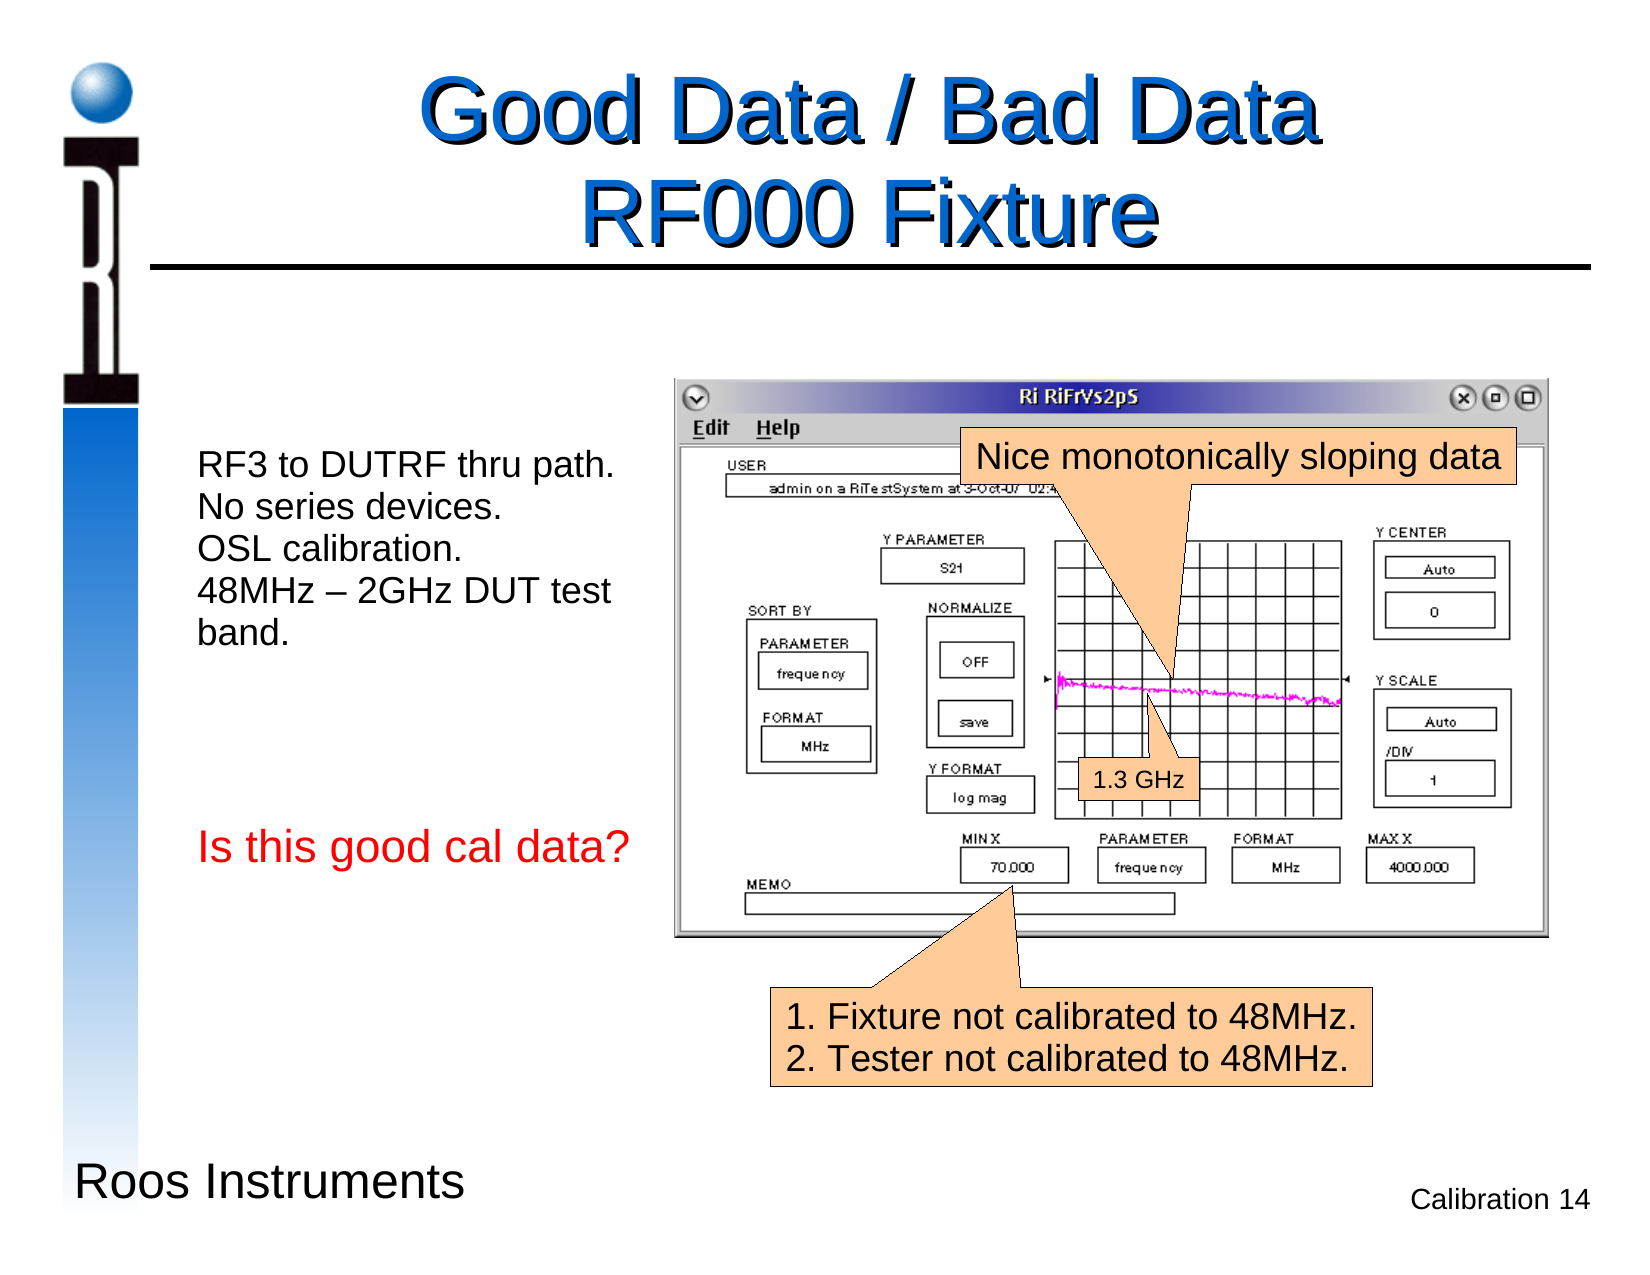

# Good Data / Bad Data RF000 Fixture
Nice monotonically sloping data
 RF3 to DUTRF thru path.
 No series devices.
 OSL calibration.
 48MHz – 2GHz DUT test band.
 Is this good cal data?
1.3 GHz
1. Fixture not calibrated to 48MHz.
2. Tester not calibrated to 48MHz.
14